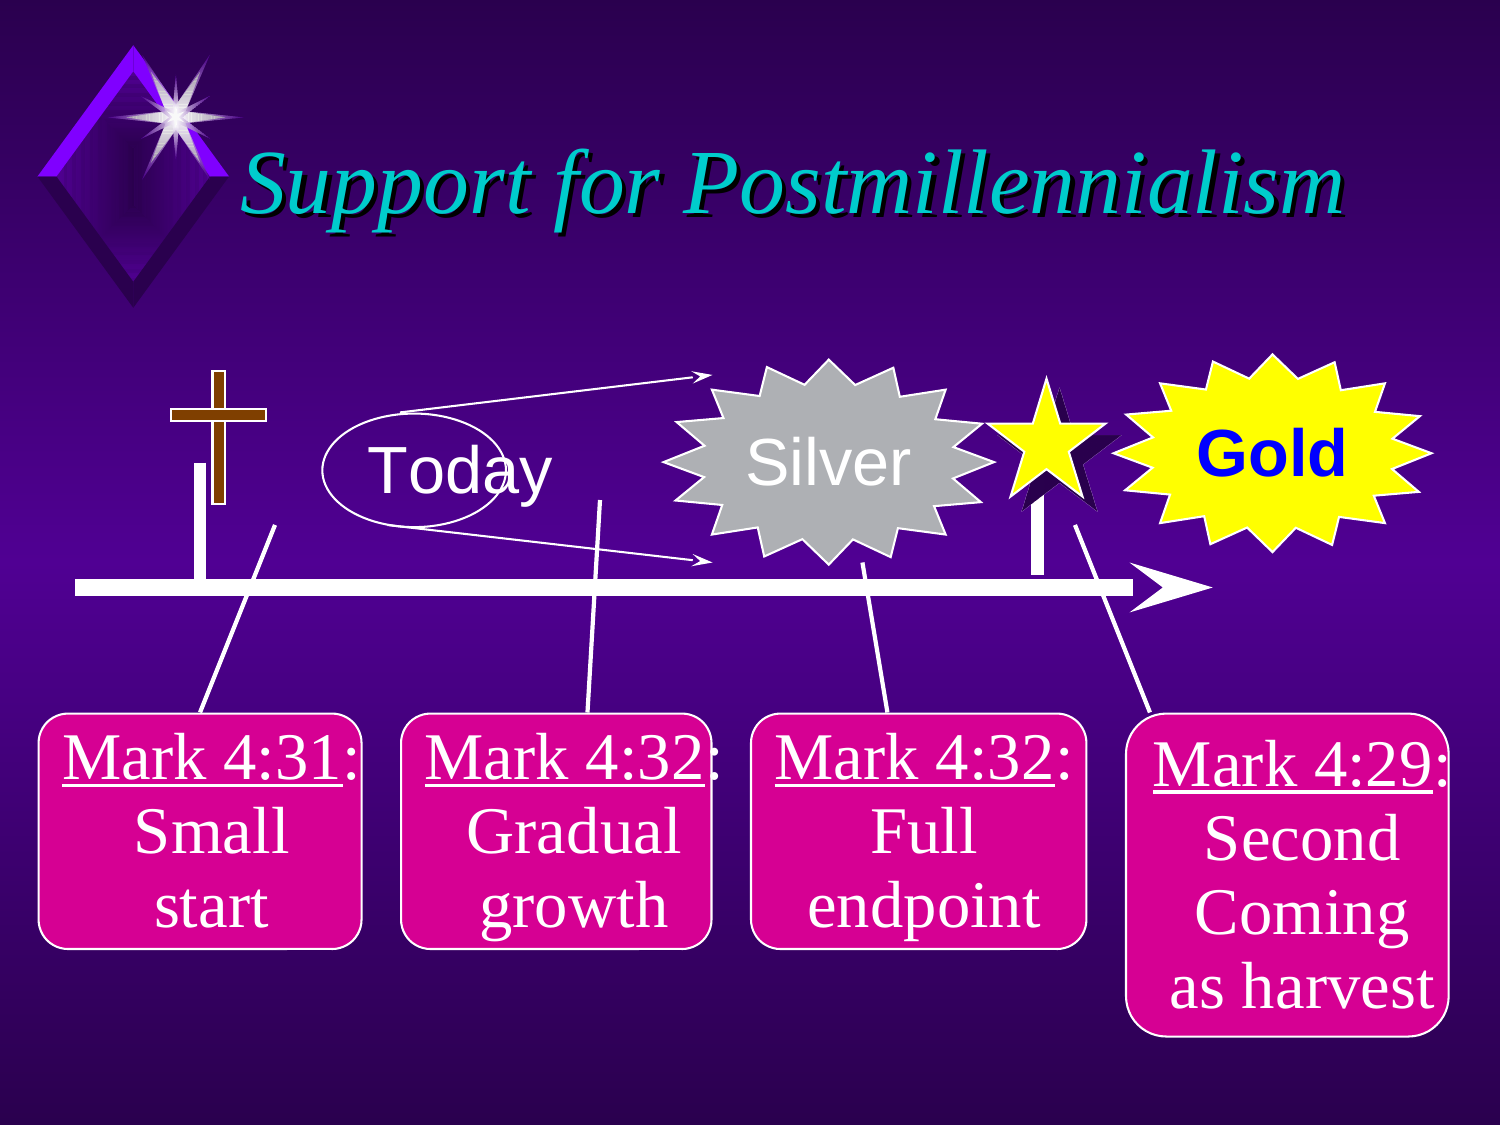

# Support for Postmillennialism
Gold
Silver
Today
Mark 4:32:
Gradual
growth
Mark 4:31:
Small
start
Mark 4:29:
Second
Coming
as harvest
Mark 4:32:
Full
endpoint